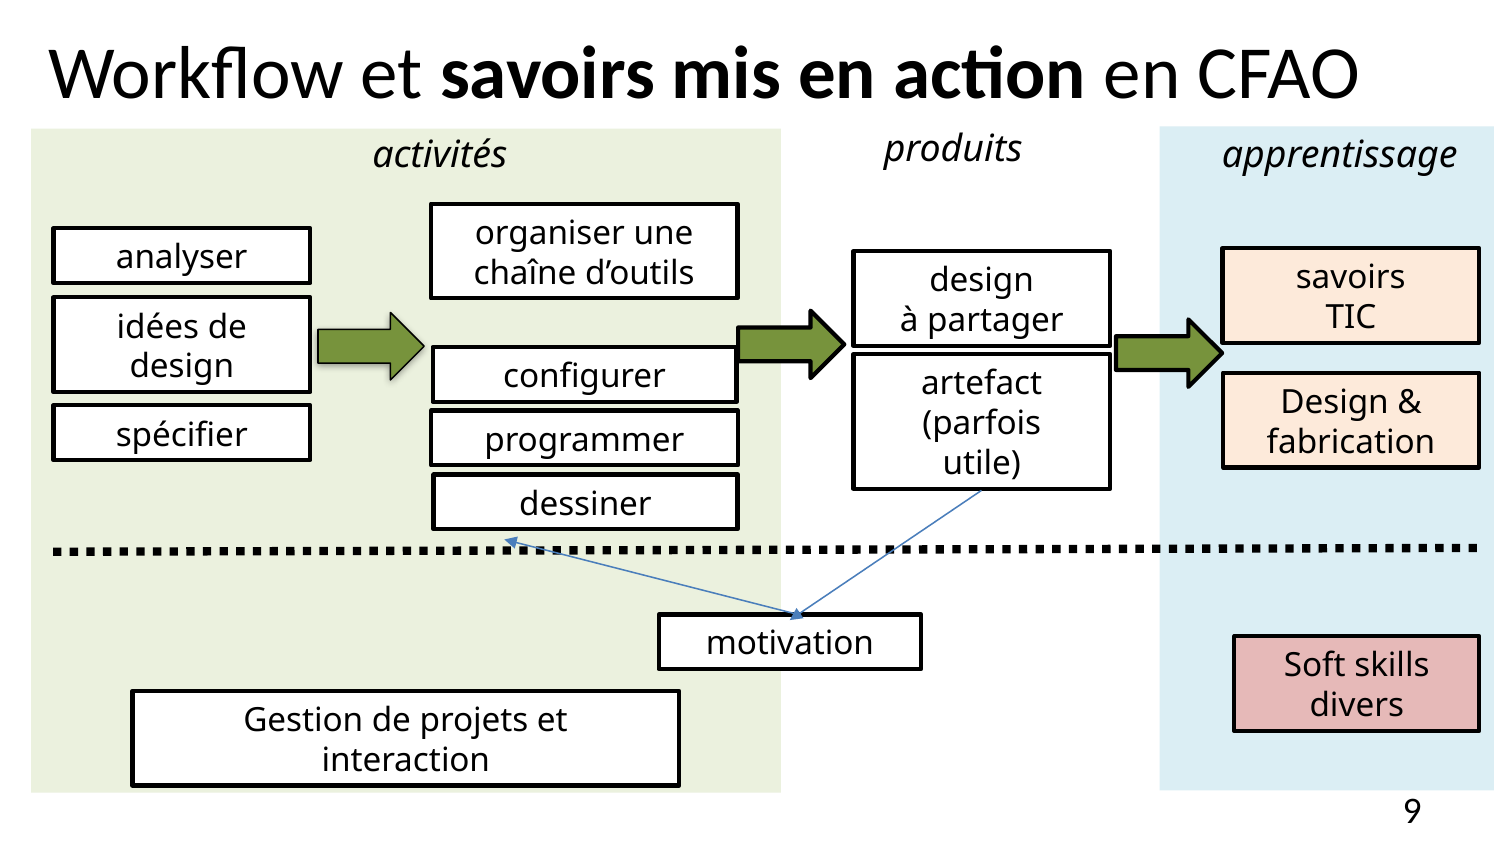

# Workflow et savoirs mis en action en CFAO
produits
activités
apprentissage
organiser une chaîne d’outils
analyser
savoirs
TIC
design
à partager
idées de design
configurer
artefact (parfois utile)
Design & fabrication
spécifier
programmer
dessiner
motivation
Soft skills divers
Gestion de projets et interaction